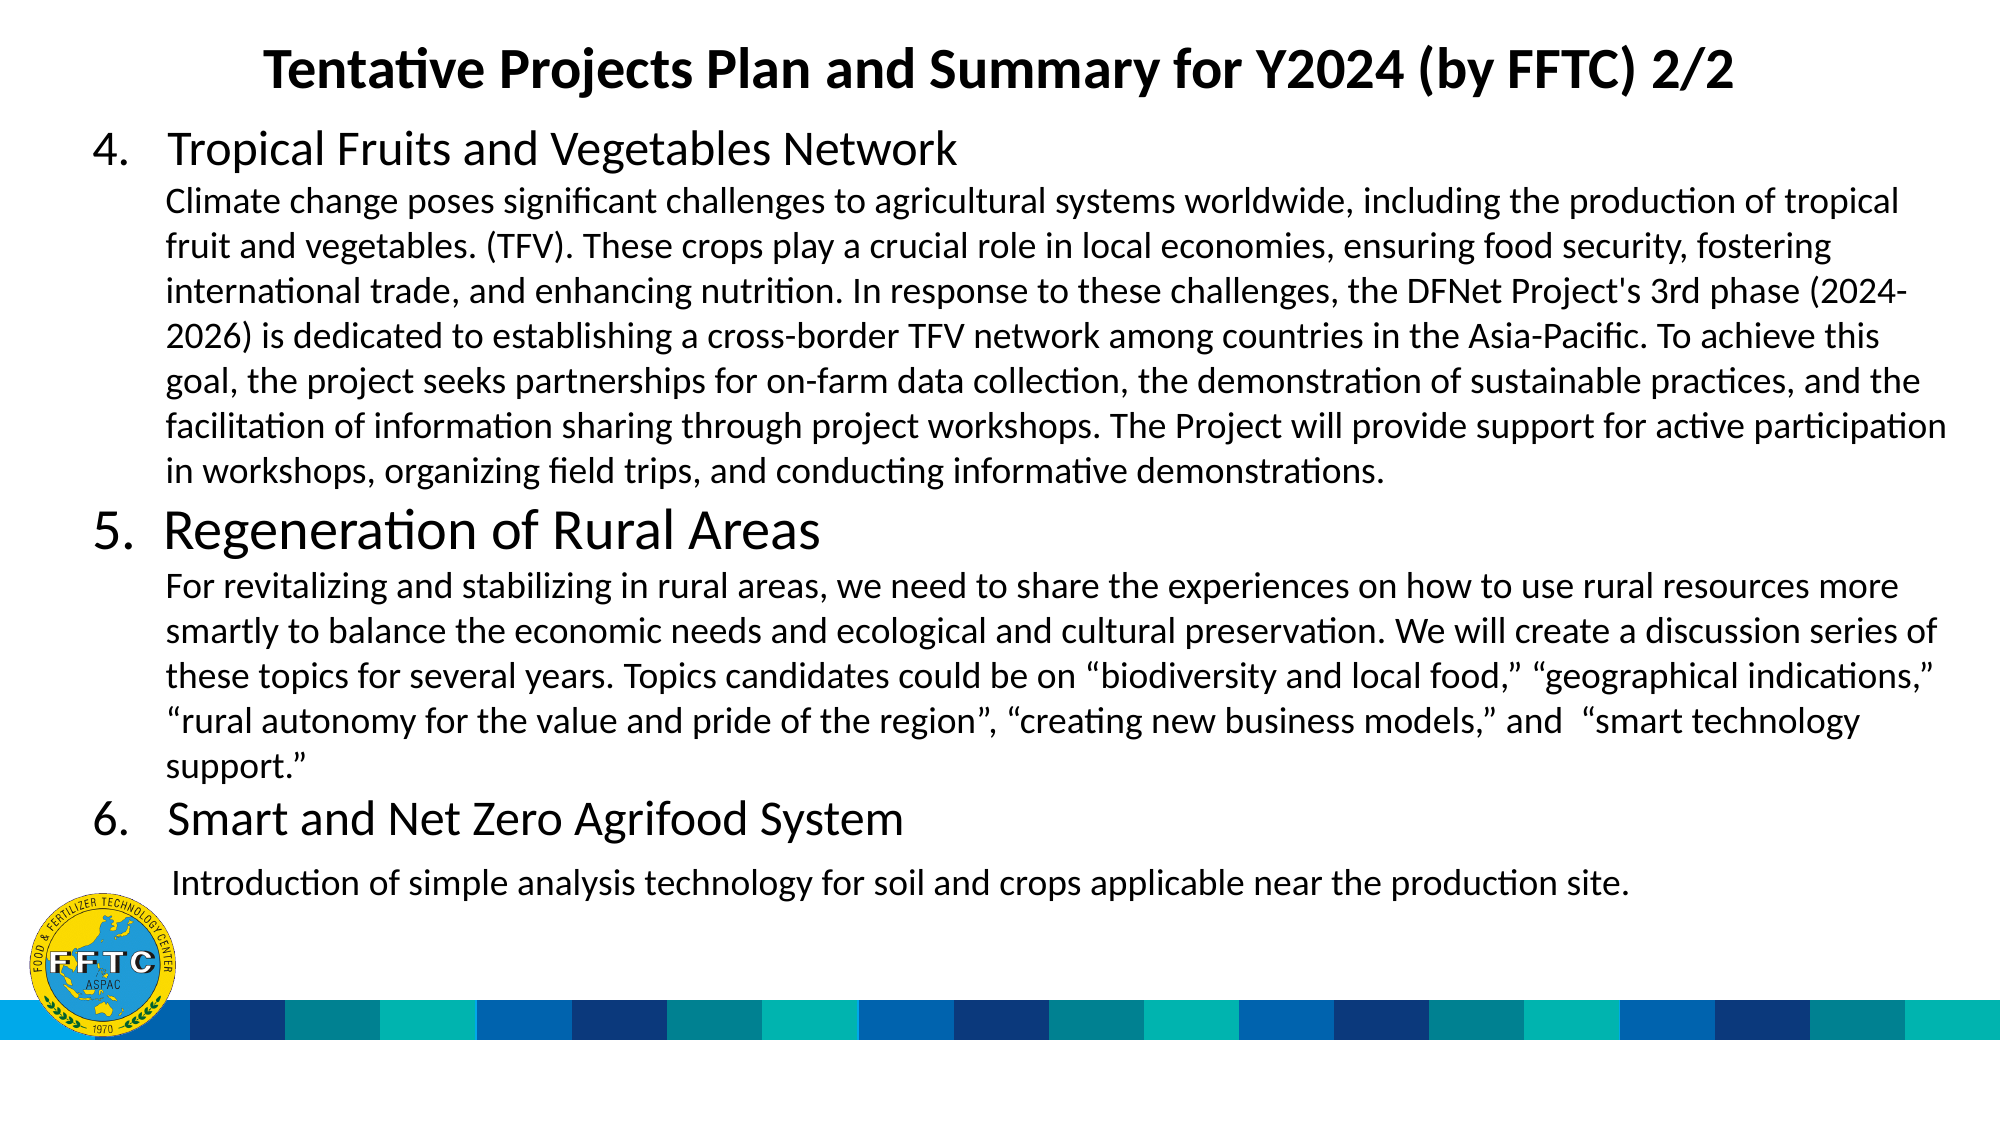

#
Tentative Projects Plan and Summary for Y2024 (by FFTC) 2/2
Tropical Fruits and Vegetables Network
Climate change poses significant challenges to agricultural systems worldwide, including the production of tropical fruit and vegetables. (TFV). These crops play a crucial role in local economies, ensuring food security, fostering international trade, and enhancing nutrition. In response to these challenges, the DFNet Project's 3rd phase (2024-2026) is dedicated to establishing a cross-border TFV network among countries in the Asia-Pacific. To achieve this goal, the project seeks partnerships for on-farm data collection, the demonstration of sustainable practices, and the facilitation of information sharing through project workshops. The Project will provide support for active participation in workshops, organizing field trips, and conducting informative demonstrations.
5. Regeneration of Rural Areas
For revitalizing and stabilizing in rural areas, we need to share the experiences on how to use rural resources more smartly to balance the economic needs and ecological and cultural preservation. We will create a discussion series of these topics for several years. Topics candidates could be on “biodiversity and local food,” “geographical indications,” “rural autonomy for the value and pride of the region”, “creating new business models,” and “smart technology support.”
Smart and Net Zero Agrifood System
 Introduction of simple analysis technology for soil and crops applicable near the production site.